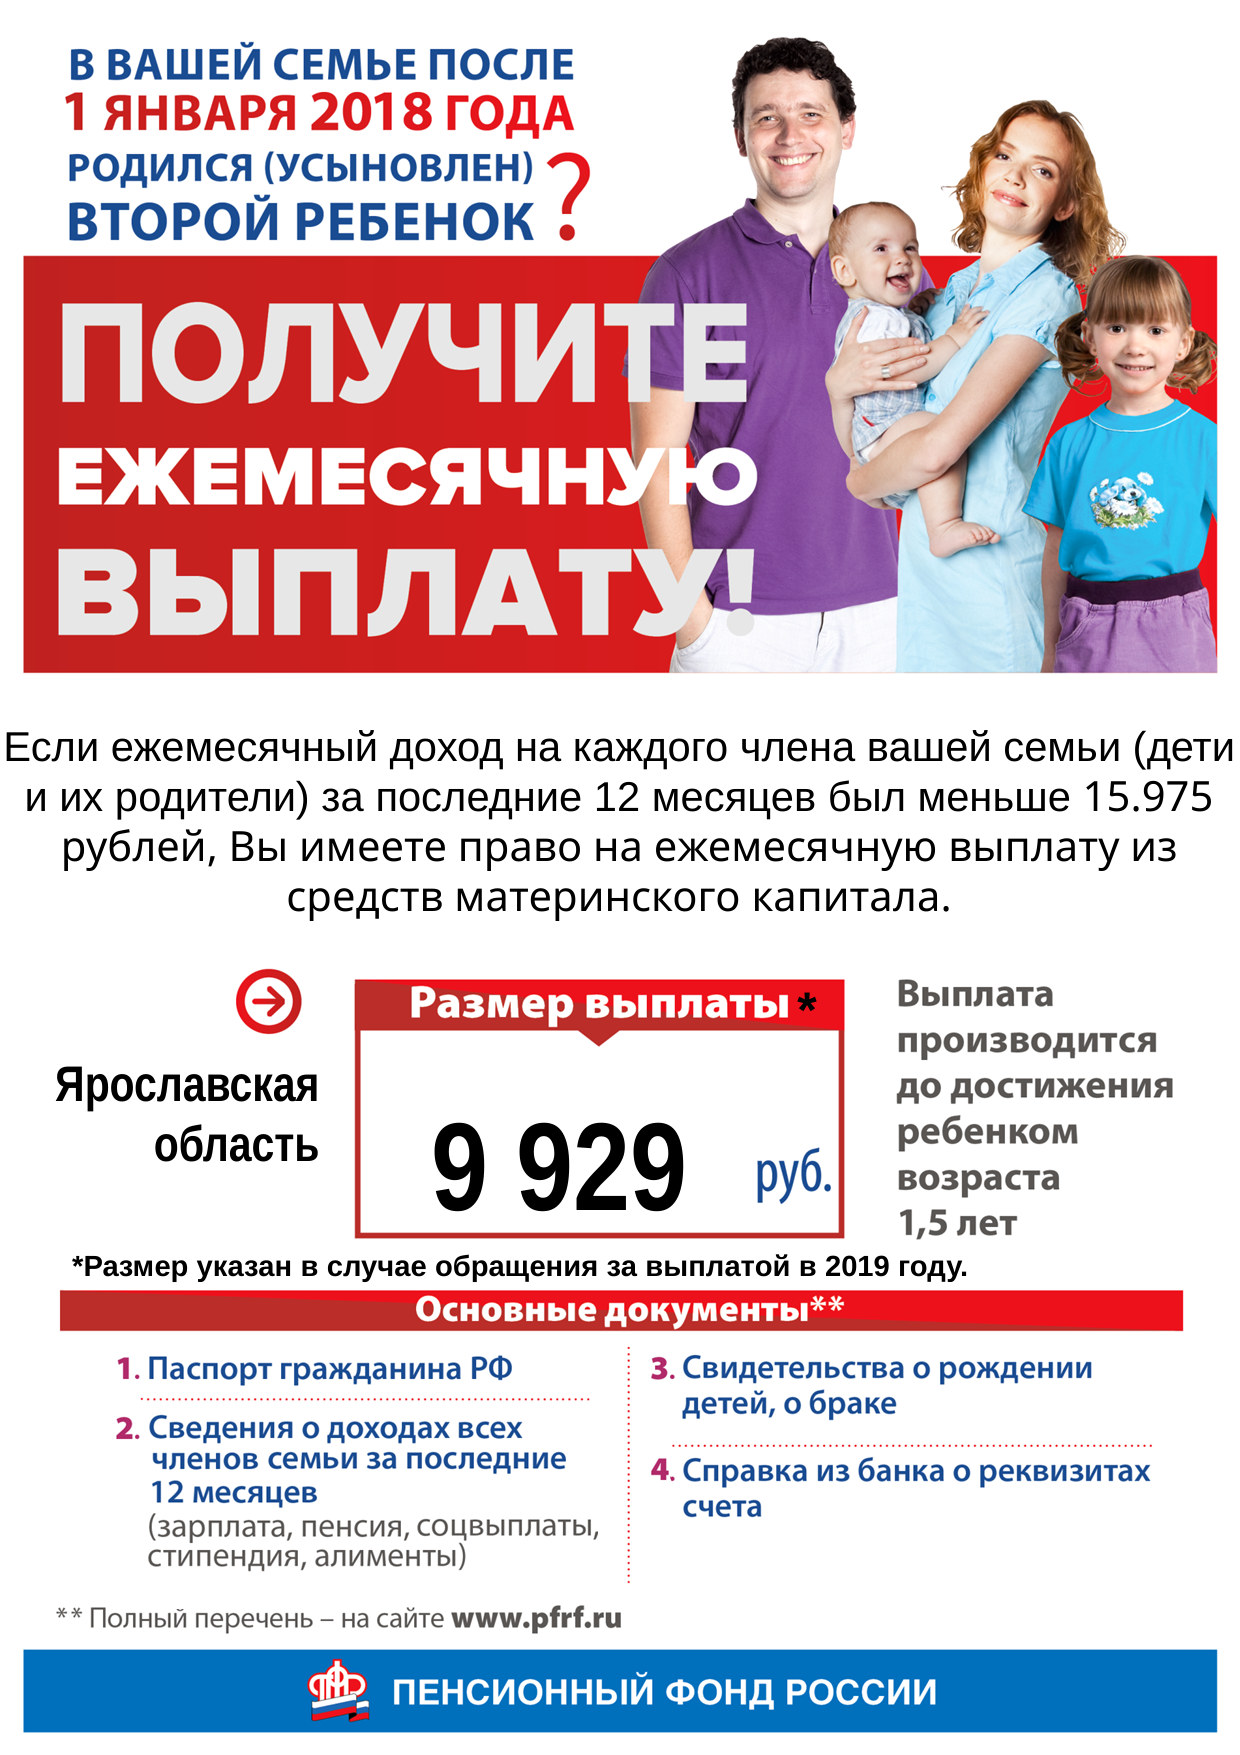

Если ежемесячный доход на каждого члена вашей семьи (дети и их родители) за последние 12 месяцев был меньше 15.975 рублей, Вы имеете право на ежемесячную выплату из средств материнского капитала.
*
9 929
Ярославская область
*Размер указан в случае обращения за выплатой в 2019 году.